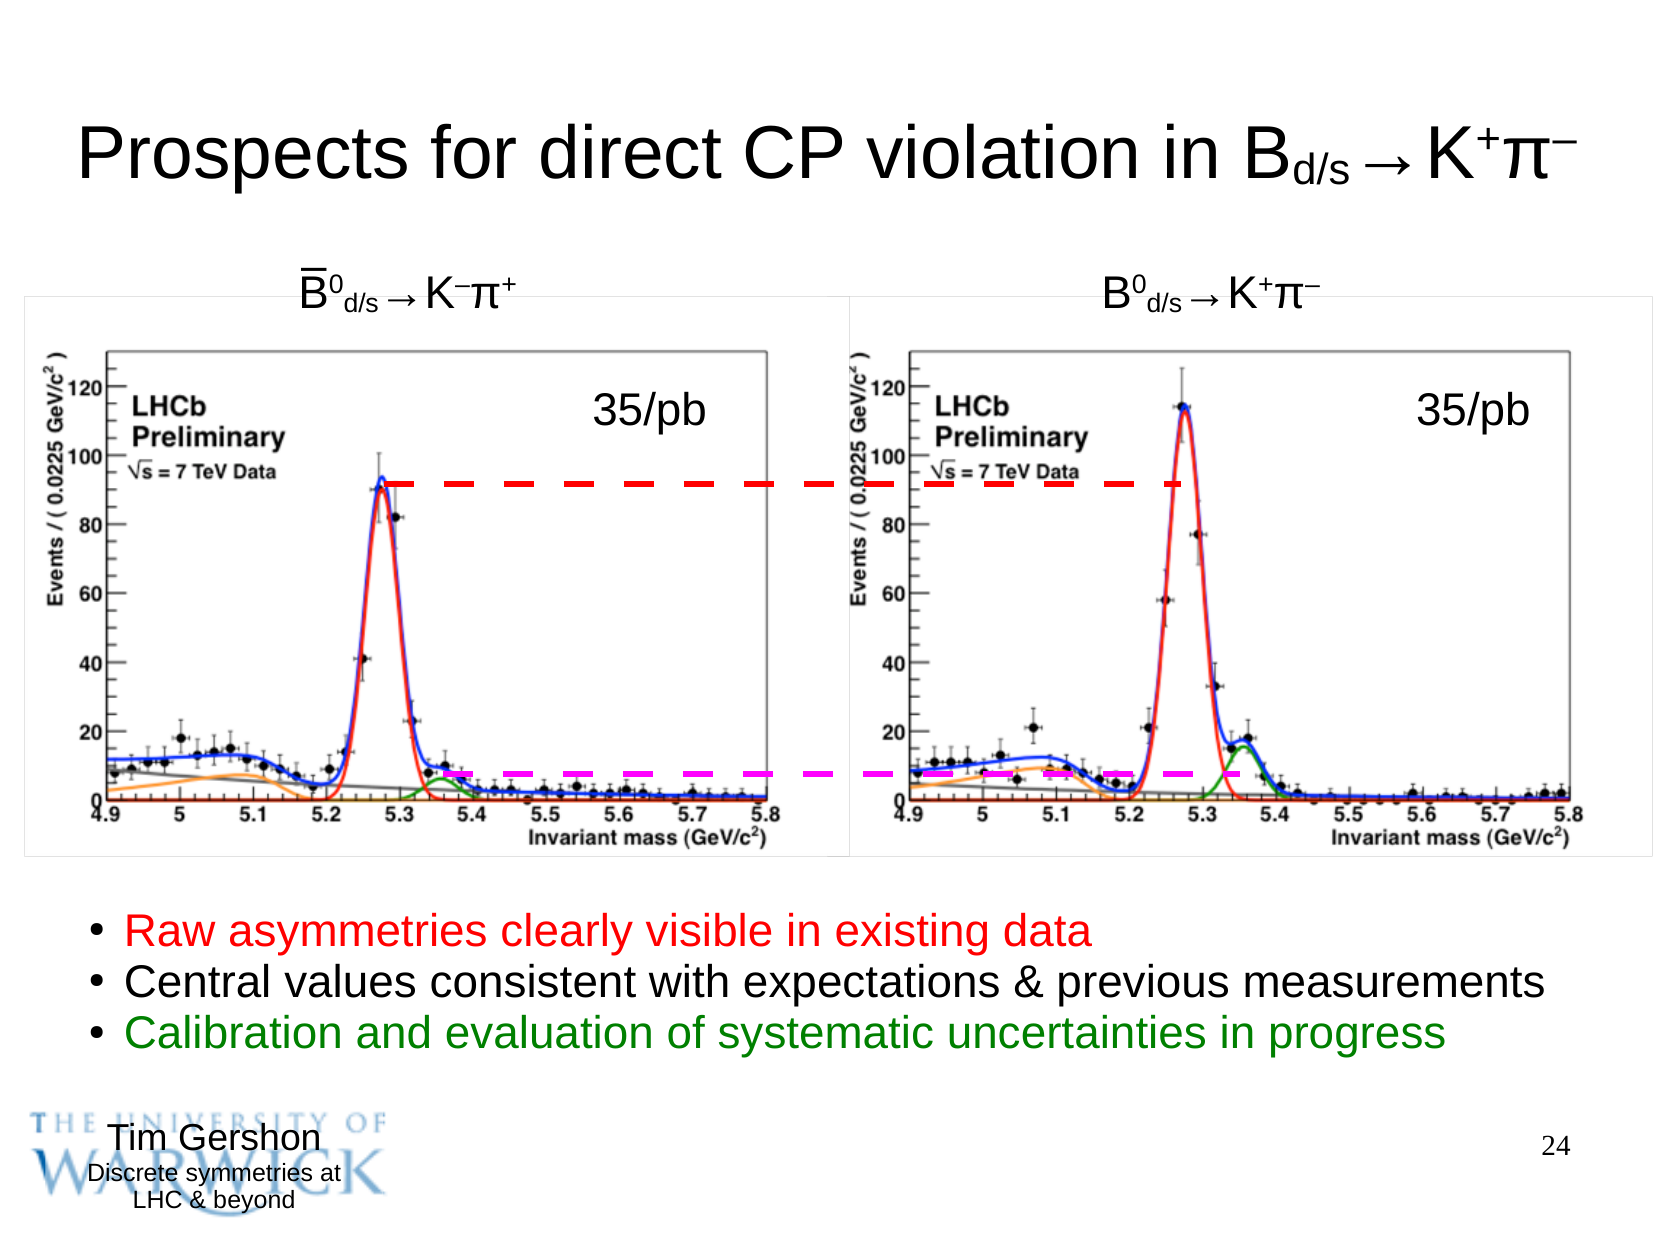

# Prospects for direct CP violation in Bd/s→K+π–
–
B0d/s→K–π+
B0d/s→K+π–
35/pb
35/pb
Raw asymmetries clearly visible in existing data
Central values consistent with expectations & previous measurements
Calibration and evaluation of systematic uncertainties in progress
Tim Gershon
Discrete symmetries at LHC & beyond
24